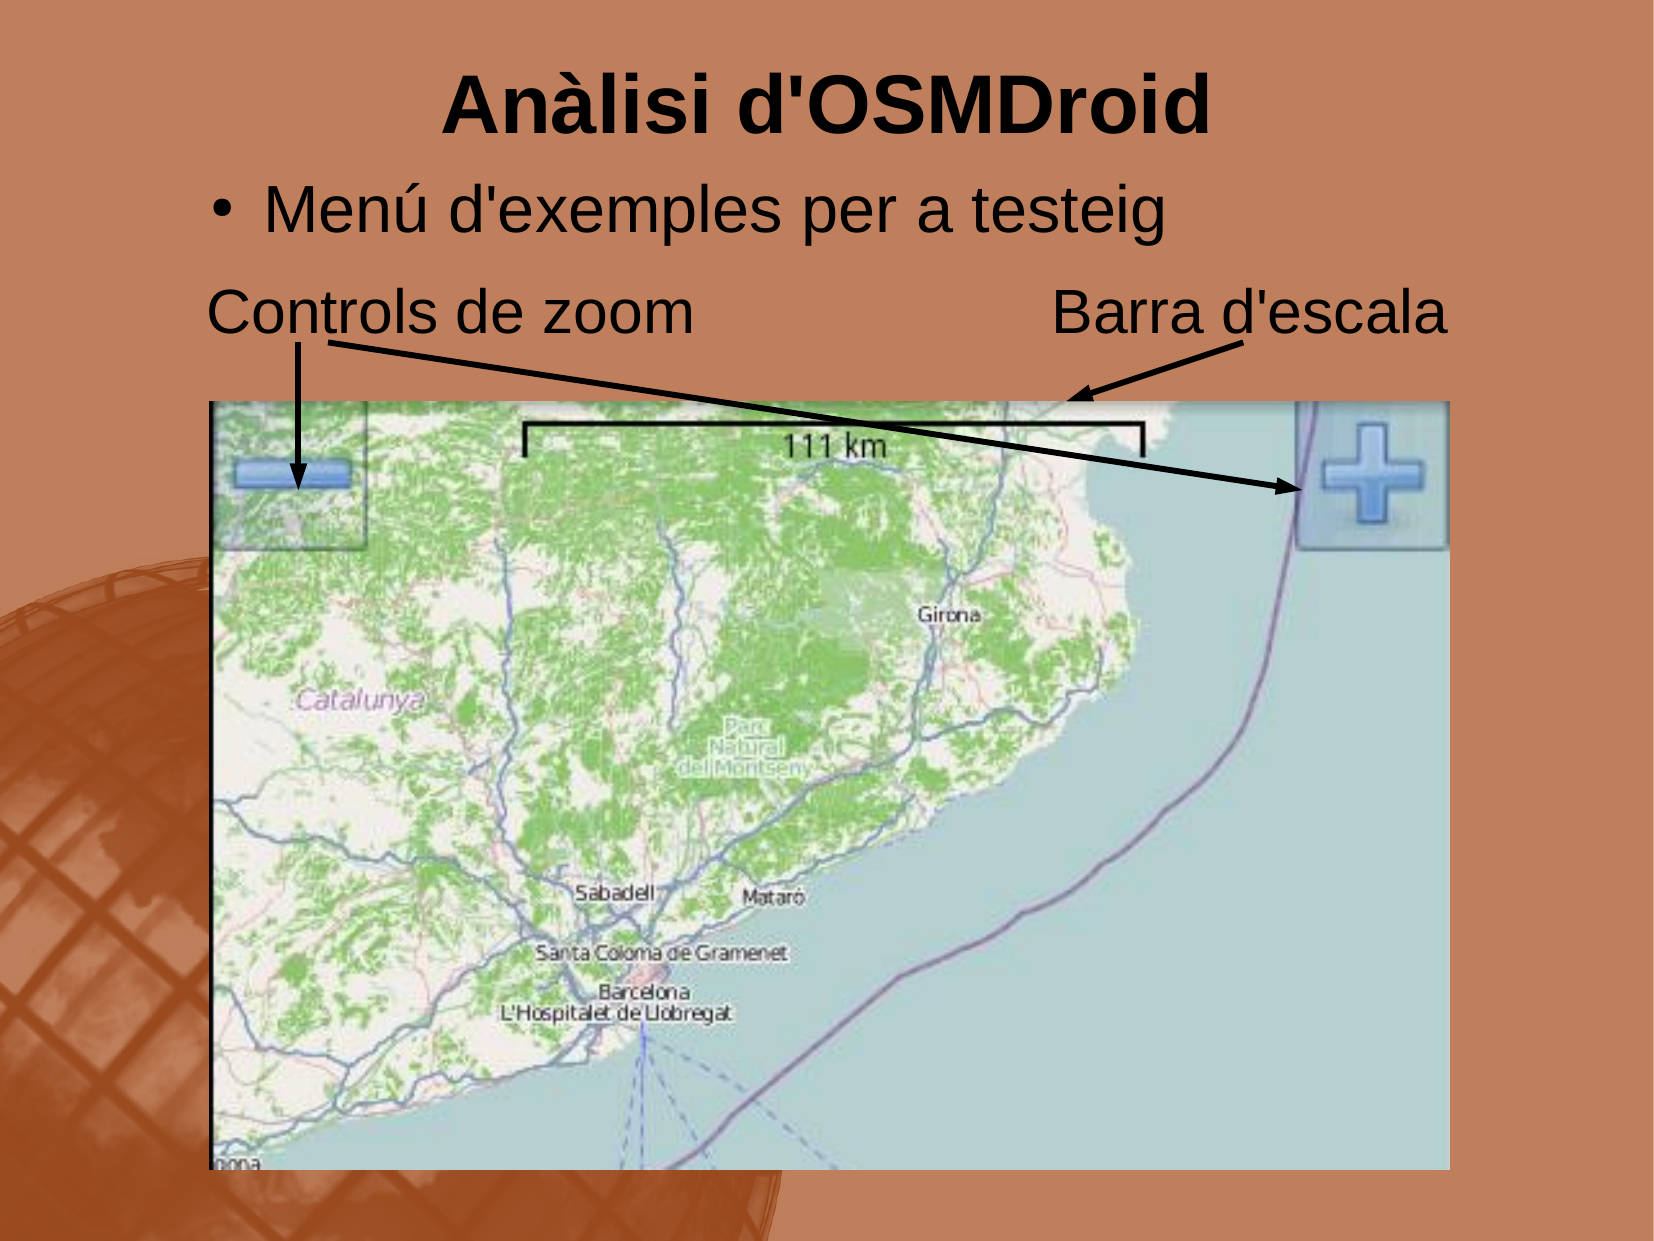

Anàlisi d'OSMDroid
# Menú d'exemples per a testeig
Controls de zoom
Barra d'escala